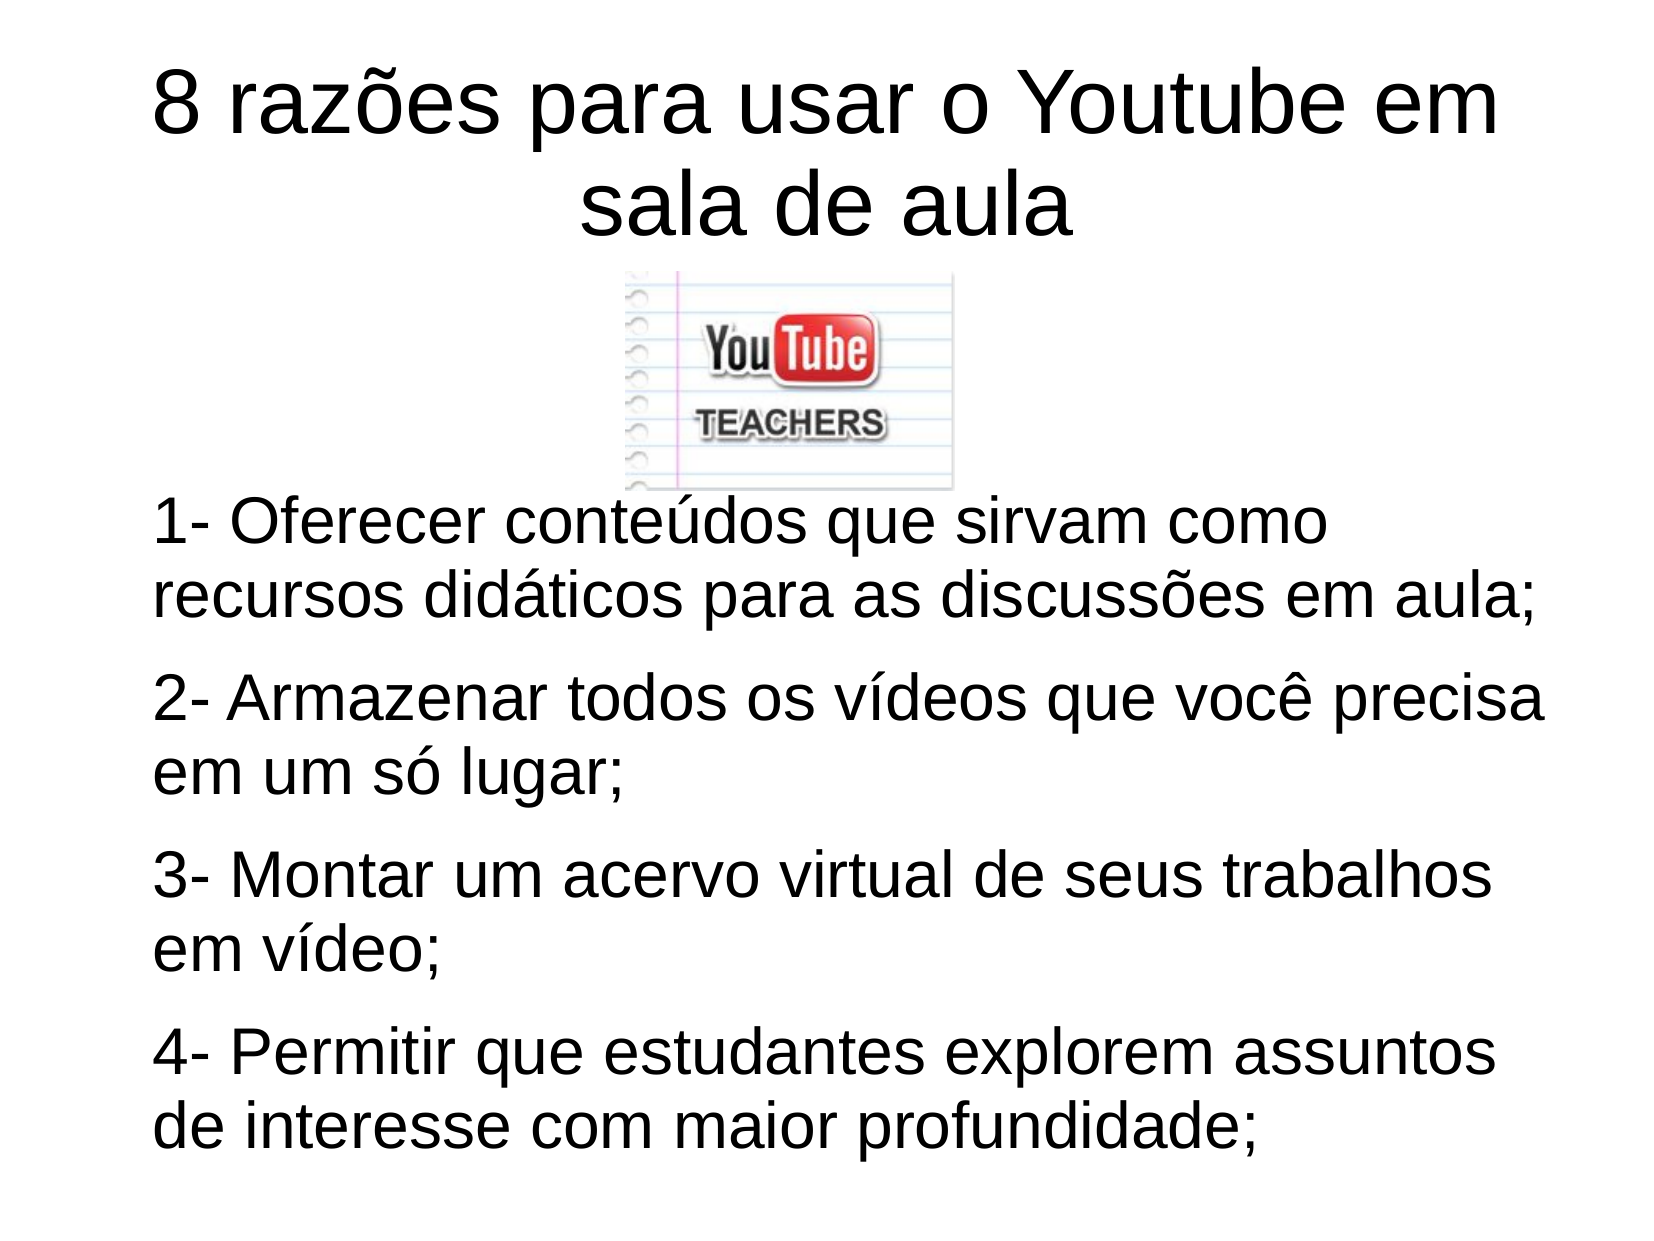

# 8 razões para usar o Youtube em sala de aula
1- Oferecer conteúdos que sirvam como recursos didáticos para as discussões em aula;
2- Armazenar todos os vídeos que você precisa em um só lugar;
3- Montar um acervo virtual de seus trabalhos em vídeo;
4- Permitir que estudantes explorem assuntos de interesse com maior profundidade;